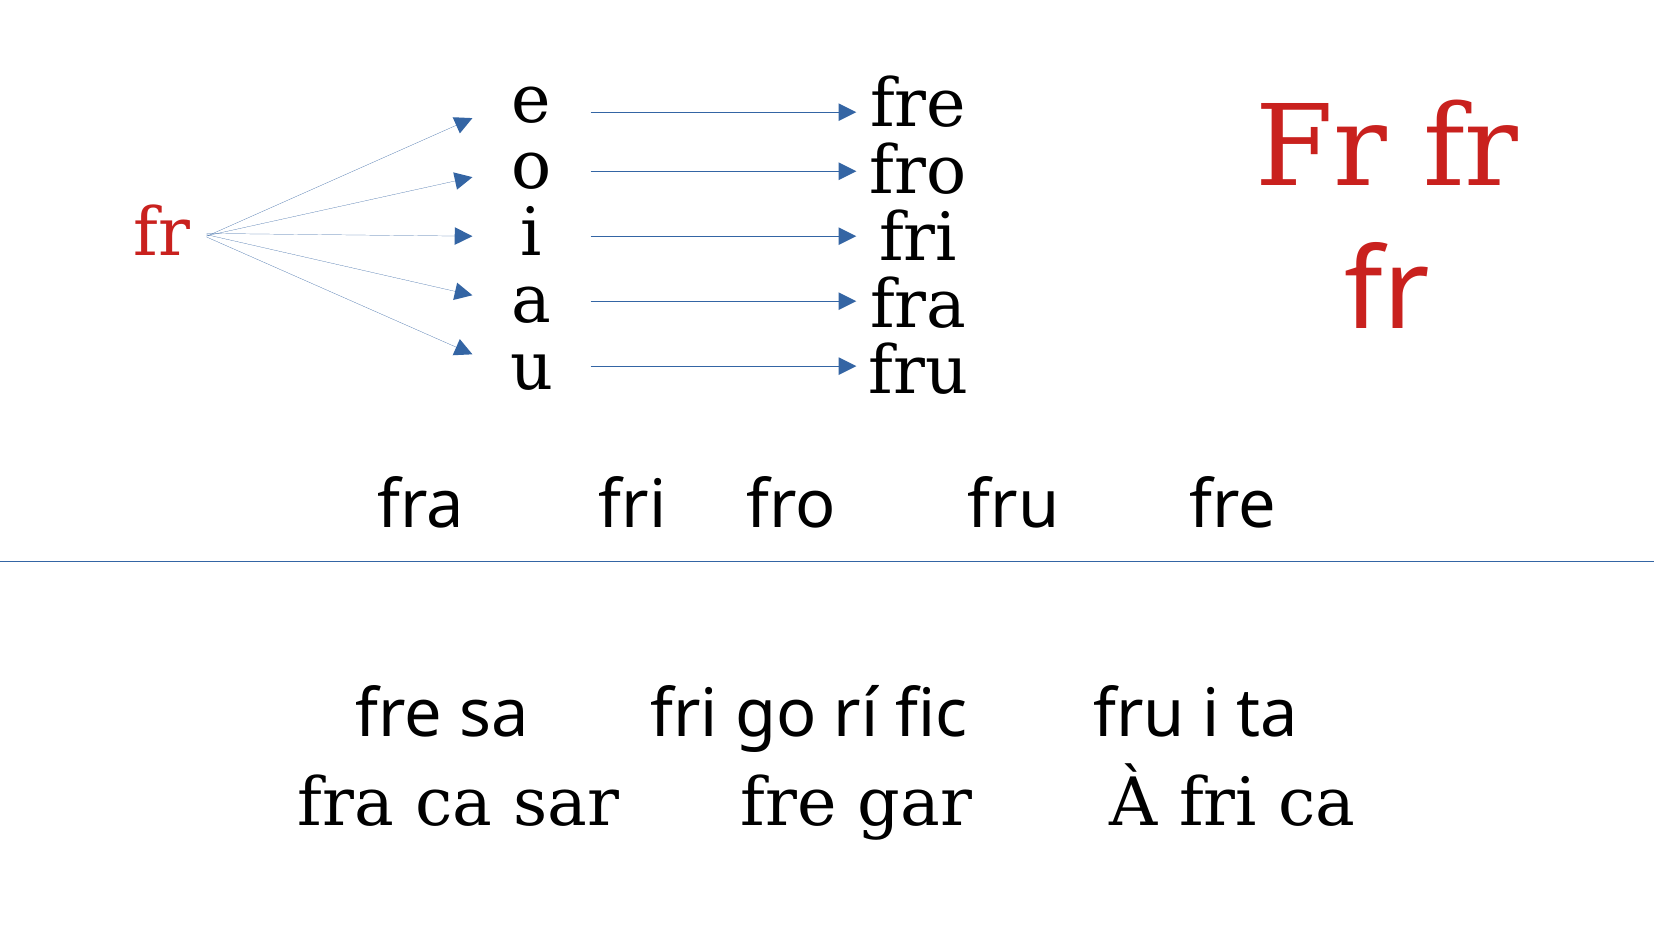

fr
fre
fro
fri
fra
fru
e
o
i
a
u
Fr fr
fr
fra		fri		fro		fru		fre
fre sa		fri go rí fic		fru i ta
fra ca sar		fre gar		À fri ca